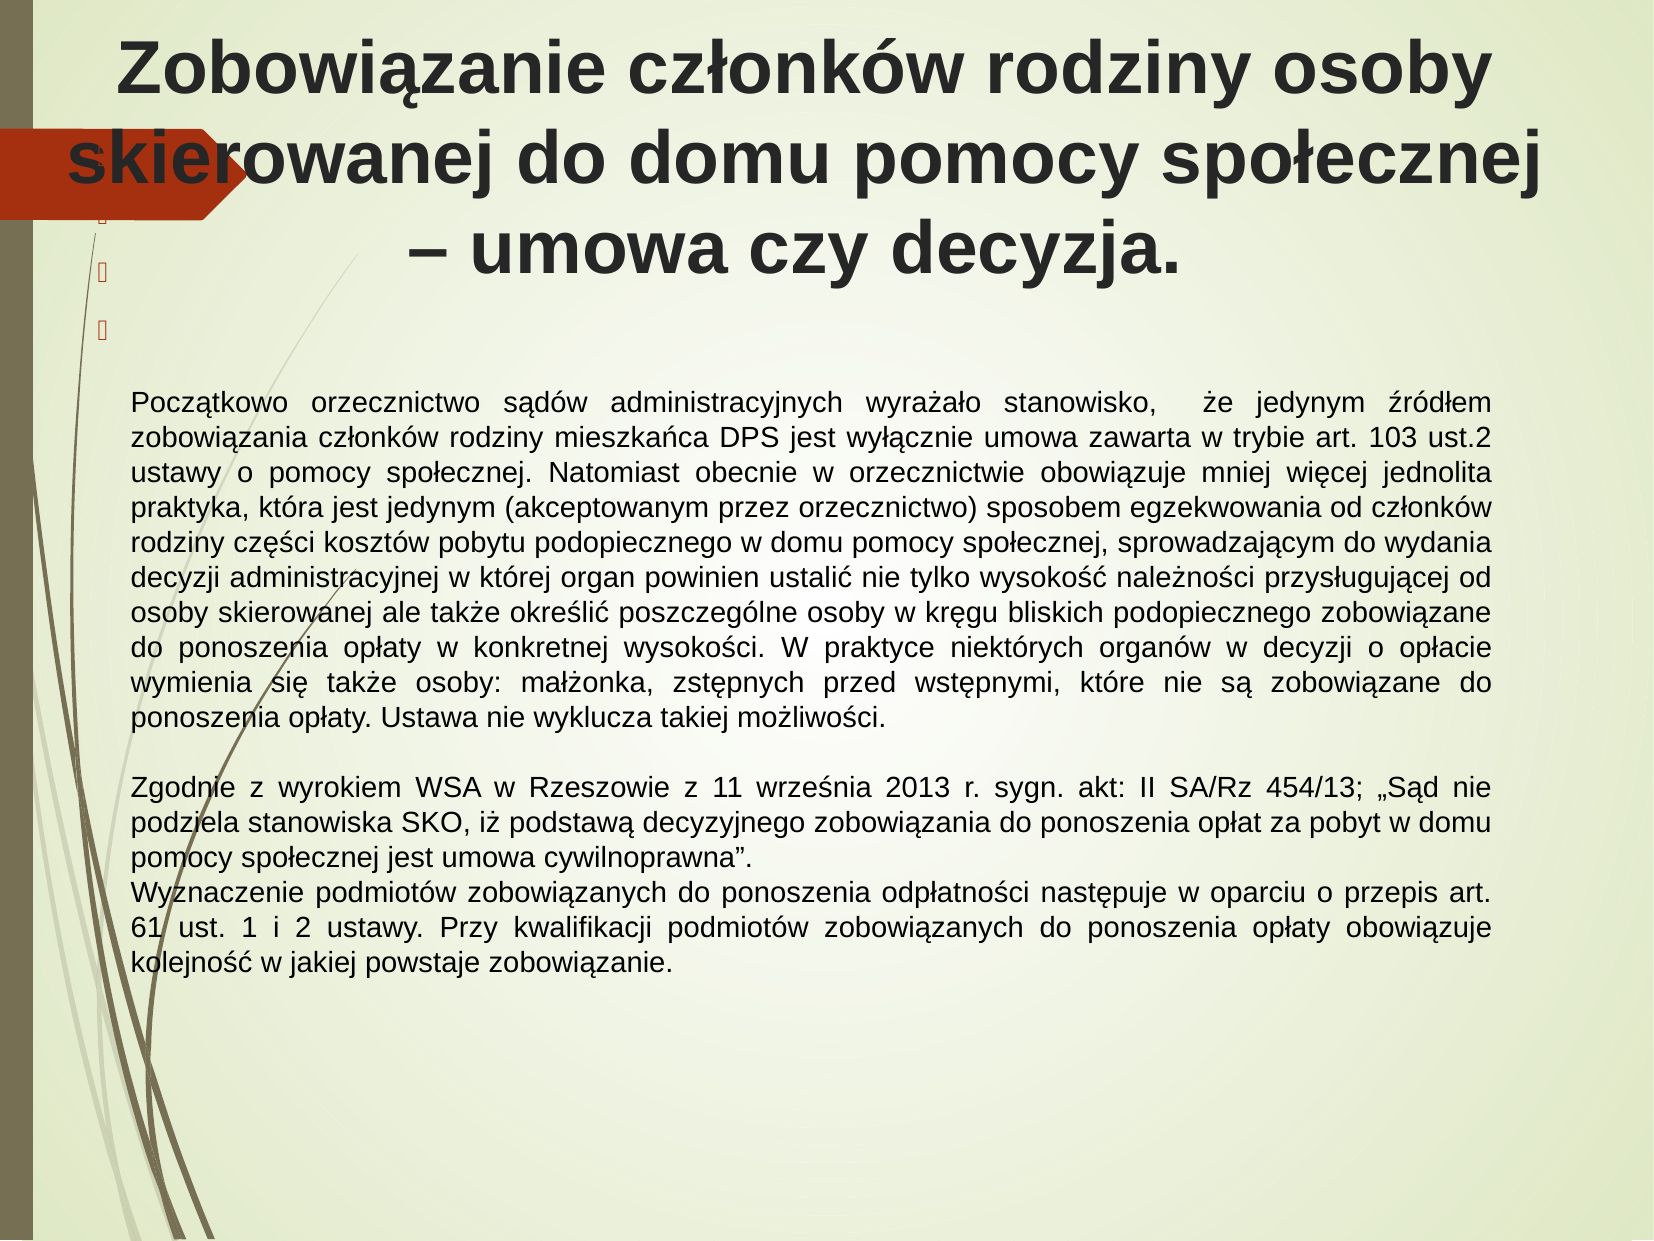

# Zobowiązanie członków rodziny osoby skierowanej do domu pomocy społecznej – umowa czy decyzja.
Początkowo orzecznictwo sądów administracyjnych wyrażało stanowisko, że jedynym źródłem zobowiązania członków rodziny mieszkańca DPS jest wyłącznie umowa zawarta w trybie art. 103 ust.2 ustawy o pomocy społecznej. Natomiast obecnie w orzecznictwie obowiązuje mniej więcej jednolita praktyka, która jest jedynym (akceptowanym przez orzecznictwo) sposobem egzekwowania od członków rodziny części kosztów pobytu podopiecznego w domu pomocy społecznej, sprowadzającym do wydania decyzji administracyjnej w której organ powinien ustalić nie tylko wysokość należności przysługującej od osoby skierowanej ale także określić poszczególne osoby w kręgu bliskich podopiecznego zobowiązane do ponoszenia opłaty w konkretnej wysokości. W praktyce niektórych organów w decyzji o opłacie wymienia się także osoby: małżonka, zstępnych przed wstępnymi, które nie są zobowiązane do ponoszenia opłaty. Ustawa nie wyklucza takiej możliwości.
Zgodnie z wyrokiem WSA w Rzeszowie z 11 września 2013 r. sygn. akt: II SA/Rz 454/13; „Sąd nie podziela stanowiska SKO, iż podstawą decyzyjnego zobowiązania do ponoszenia opłat za pobyt w domu pomocy społecznej jest umowa cywilnoprawna”.
Wyznaczenie podmiotów zobowiązanych do ponoszenia odpłatności następuje w oparciu o przepis art. 61 ust. 1 i 2 ustawy. Przy kwalifikacji podmiotów zobowiązanych do ponoszenia opłaty obowiązuje kolejność w jakiej powstaje zobowiązanie.